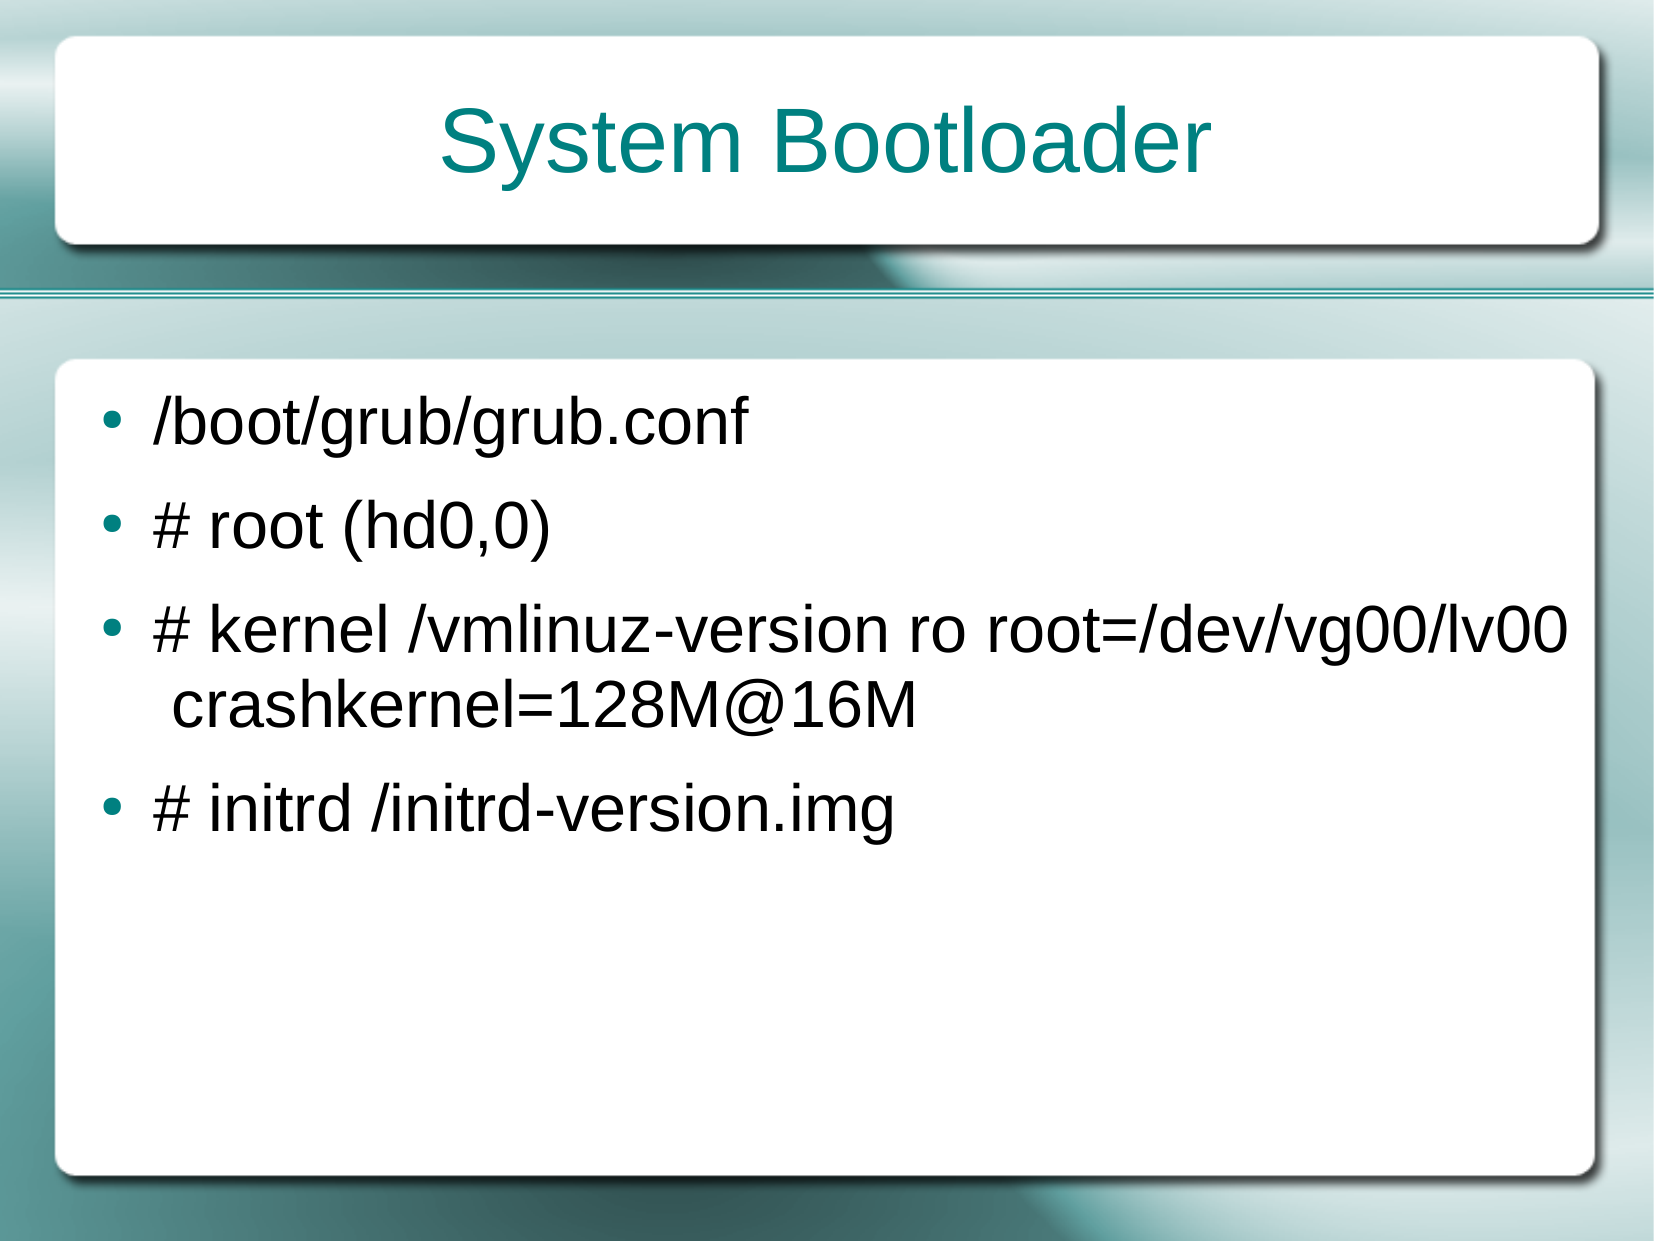

# System Bootloader
/boot/grub/grub.conf
# root (hd0,0)
# kernel /vmlinuz-version ro root=/dev/vg00/lv00 crashkernel=128M@16M
# initrd /initrd-version.img